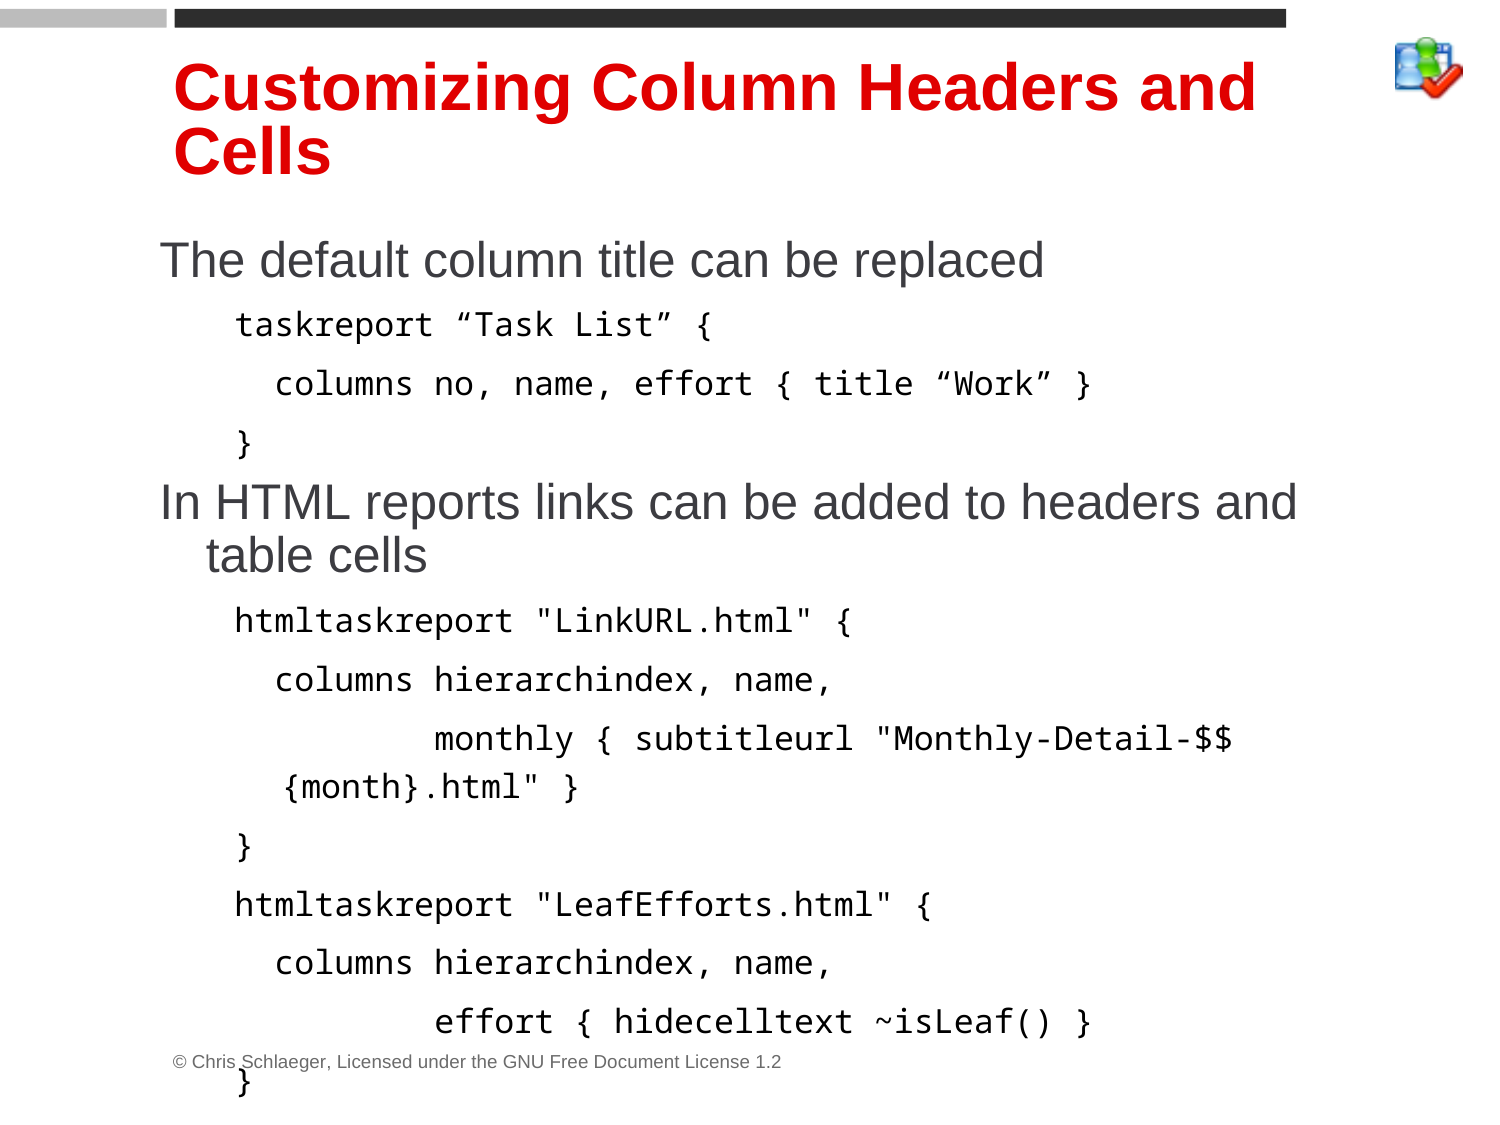

# Customizing Column Headers and Cells
The default column title can be replaced
taskreport “Task List” {
 columns no, name, effort { title “Work” }
}
In HTML reports links can be added to headers and table cells
htmltaskreport "LinkURL.html" {
 columns hierarchindex, name,
 monthly { subtitleurl "Monthly-Detail-$${month}.html" }
}
htmltaskreport "LeafEfforts.html" {
 columns hierarchindex, name,
 effort { hidecelltext ~isLeaf() }
}